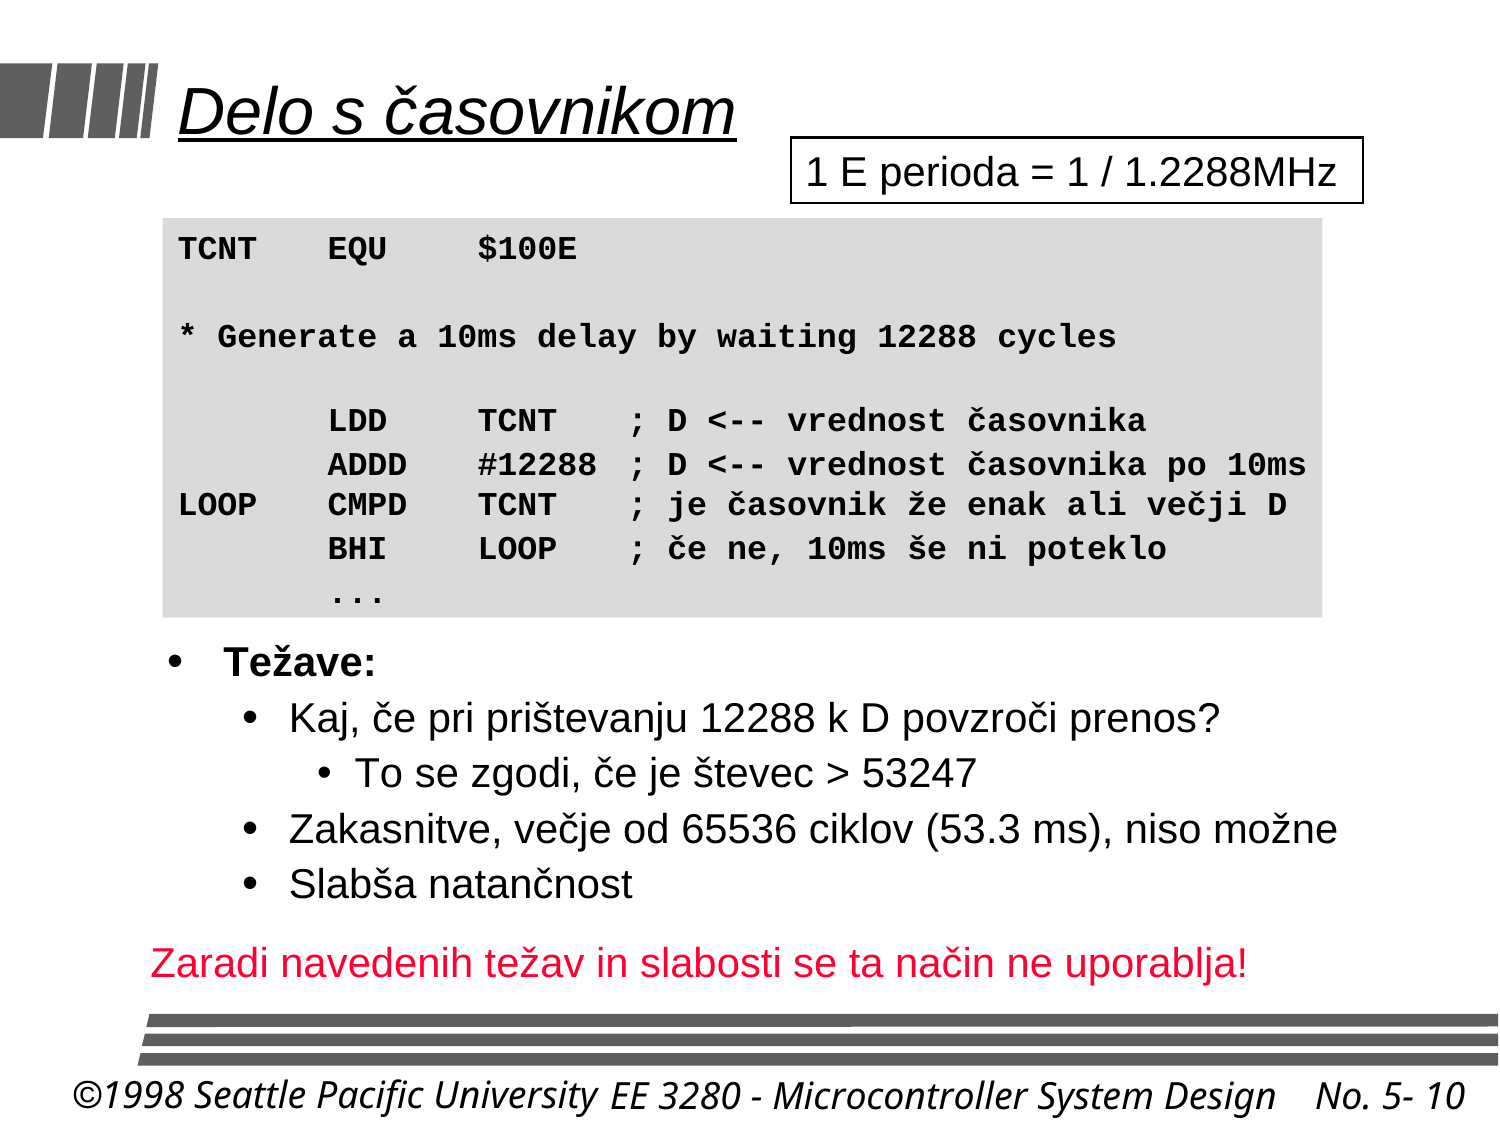

# Delo s časovnikom
1 E perioda = 1 / 1.2288MHz
TCNT	EQU	$100E
* Generate a 10ms delay by waiting 12288 cycles
	LDD	TCNT	; D <-- vrednost časovnika
	ADDD	#12288	; D <-- vrednost časovnika po 10ms
LOOP	CMPD	TCNT	; je časovnik že enak ali večji D
	BHI	LOOP	; če ne, 10ms še ni poteklo
	...
Težave:
Kaj, če pri prištevanju 12288 k D povzroči prenos?
To se zgodi, če je števec > 53247
Zakasnitve, večje od 65536 ciklov (53.3 ms), niso možne
Slabša natančnost
Zaradi navedenih težav in slabosti se ta način ne uporablja!